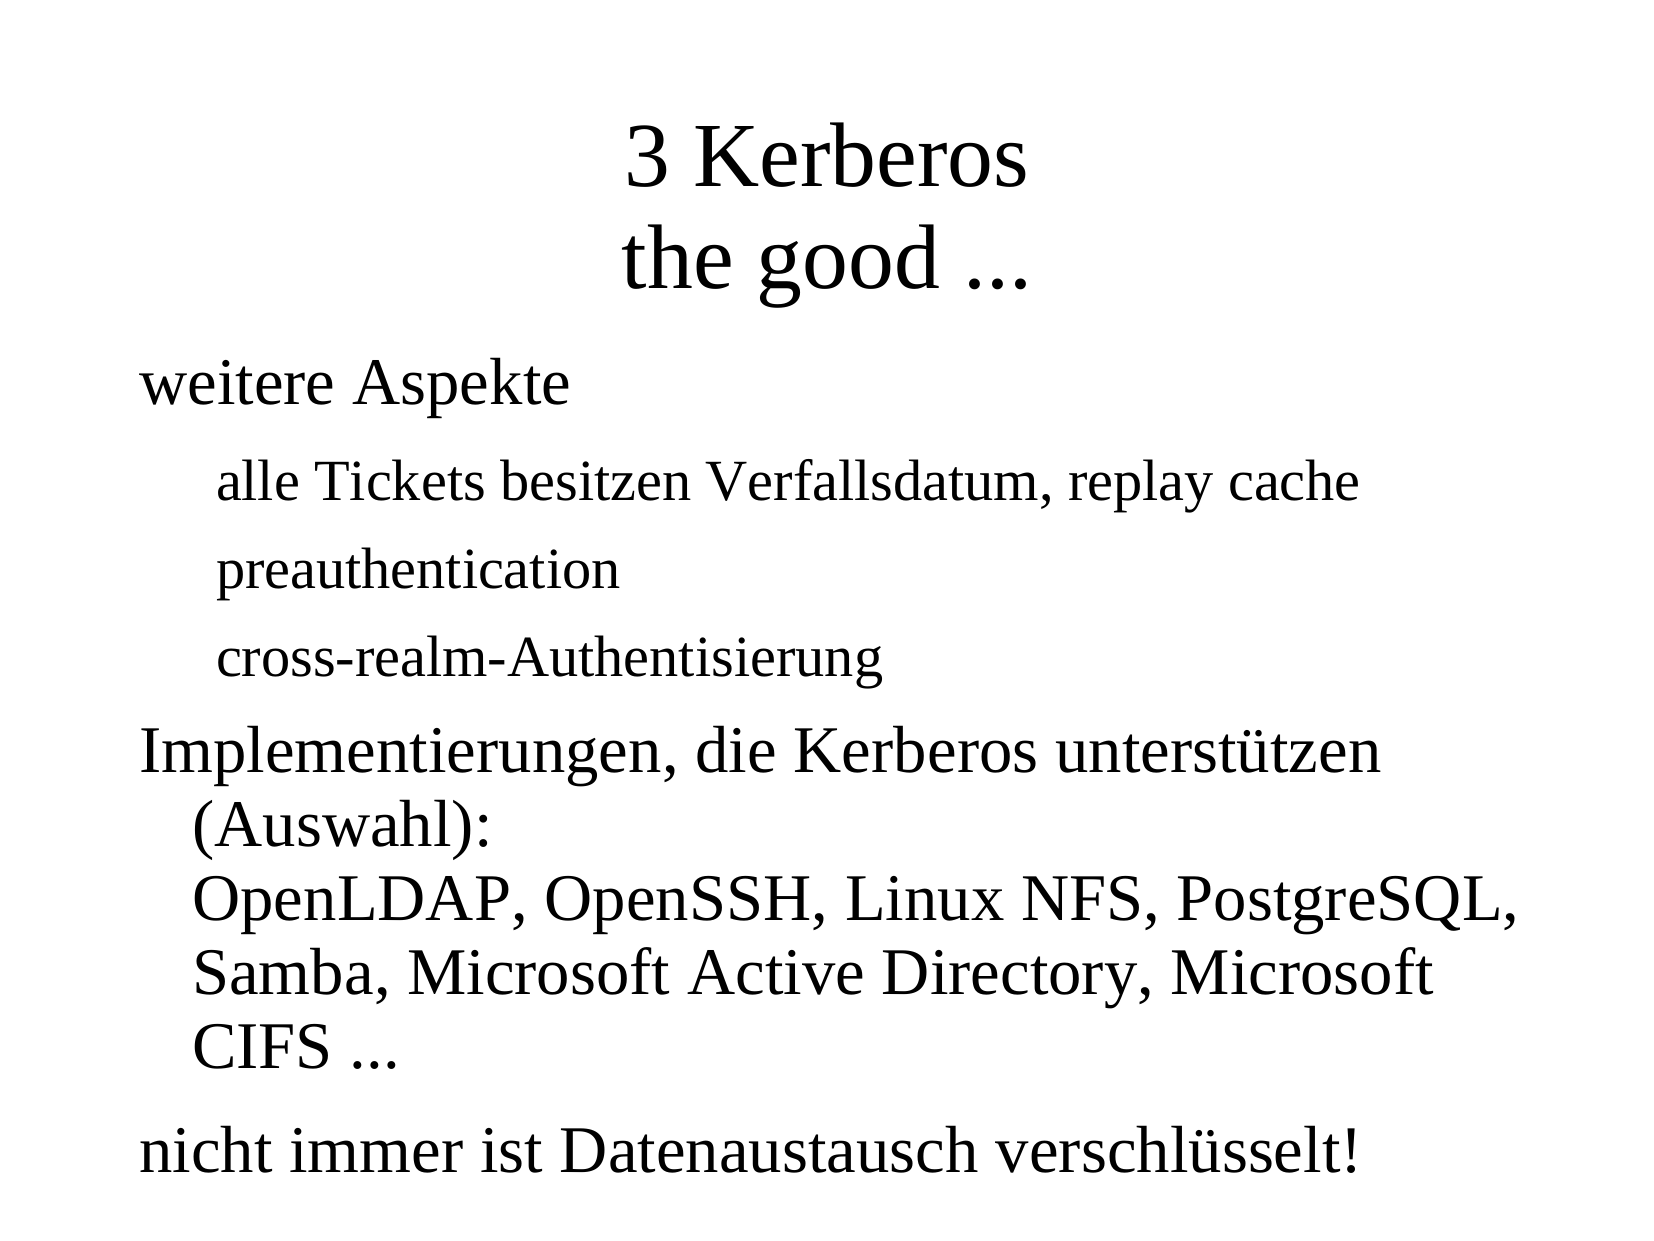

# 3 Kerberos the good ...
weitere Aspekte
alle Tickets besitzen Verfallsdatum, replay cache
preauthentication
cross-realm-Authentisierung
Implementierungen, die Kerberos unterstützen (Auswahl):
OpenLDAP, OpenSSH, Linux NFS, PostgreSQL, Samba, Microsoft Active Directory, Microsoft CIFS ...
nicht immer ist Datenaustausch verschlüsselt!